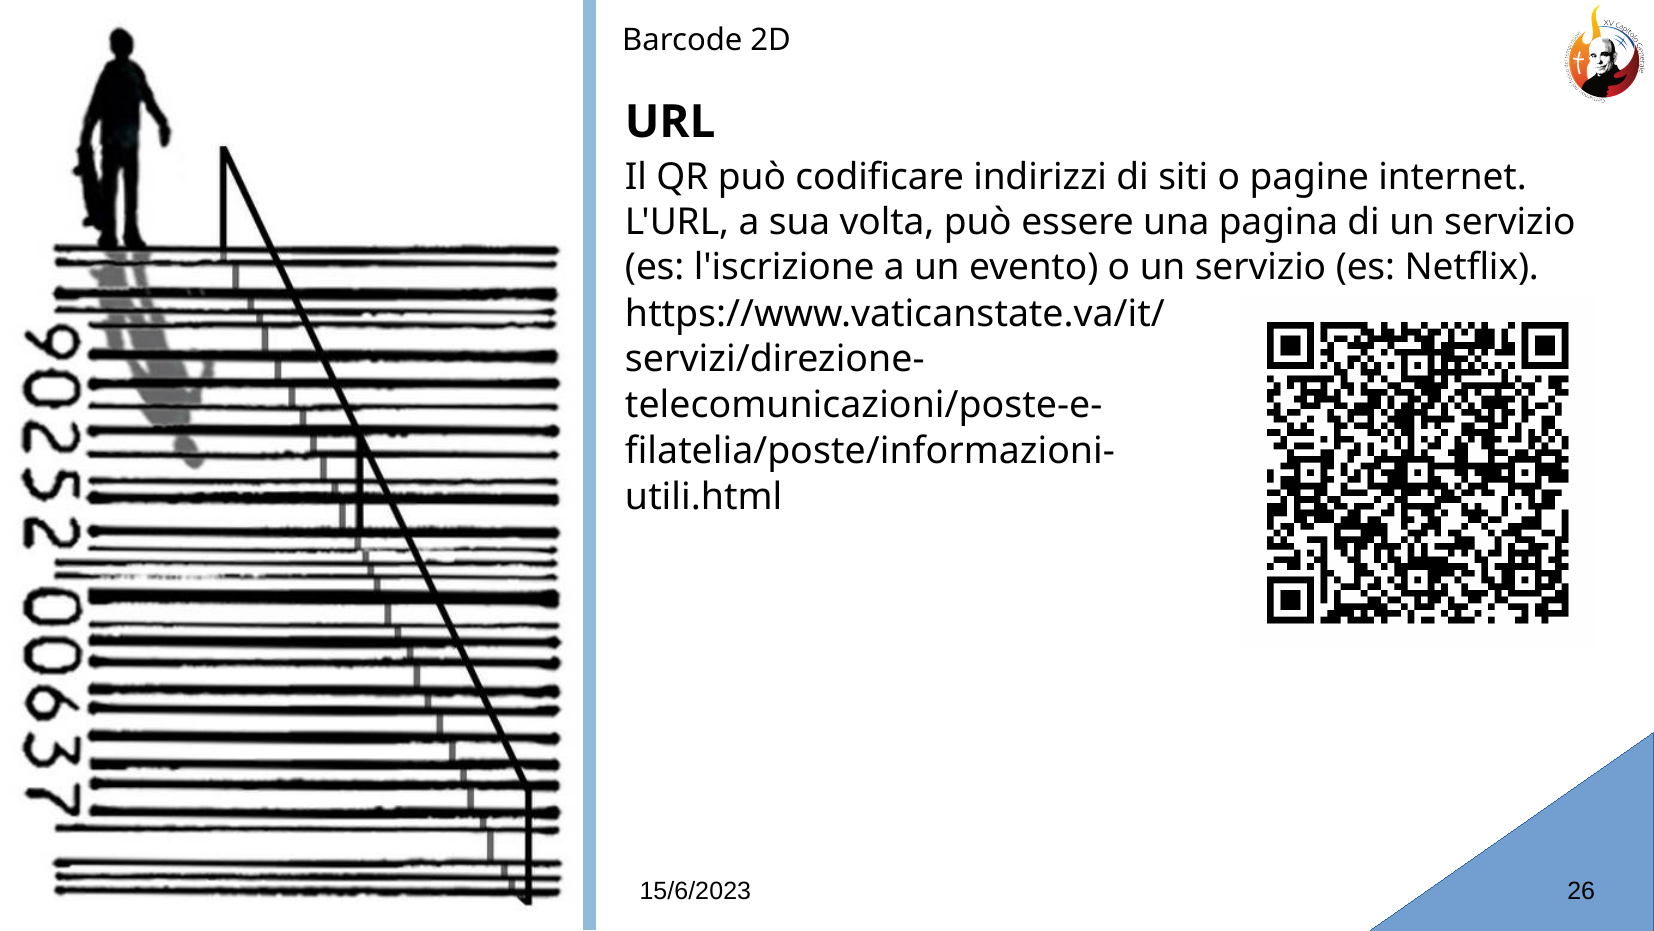

Barcode 2D
# URL
Il QR può codificare indirizzi di siti o pagine internet. L'URL, a sua volta, può essere una pagina di un servizio
(es: l'iscrizione a un evento) o un servizio (es: Netflix).
https://www.vaticanstate.va/it/servizi/direzione-telecomunicazioni/poste-e-filatelia/poste/informazioni-utili.html